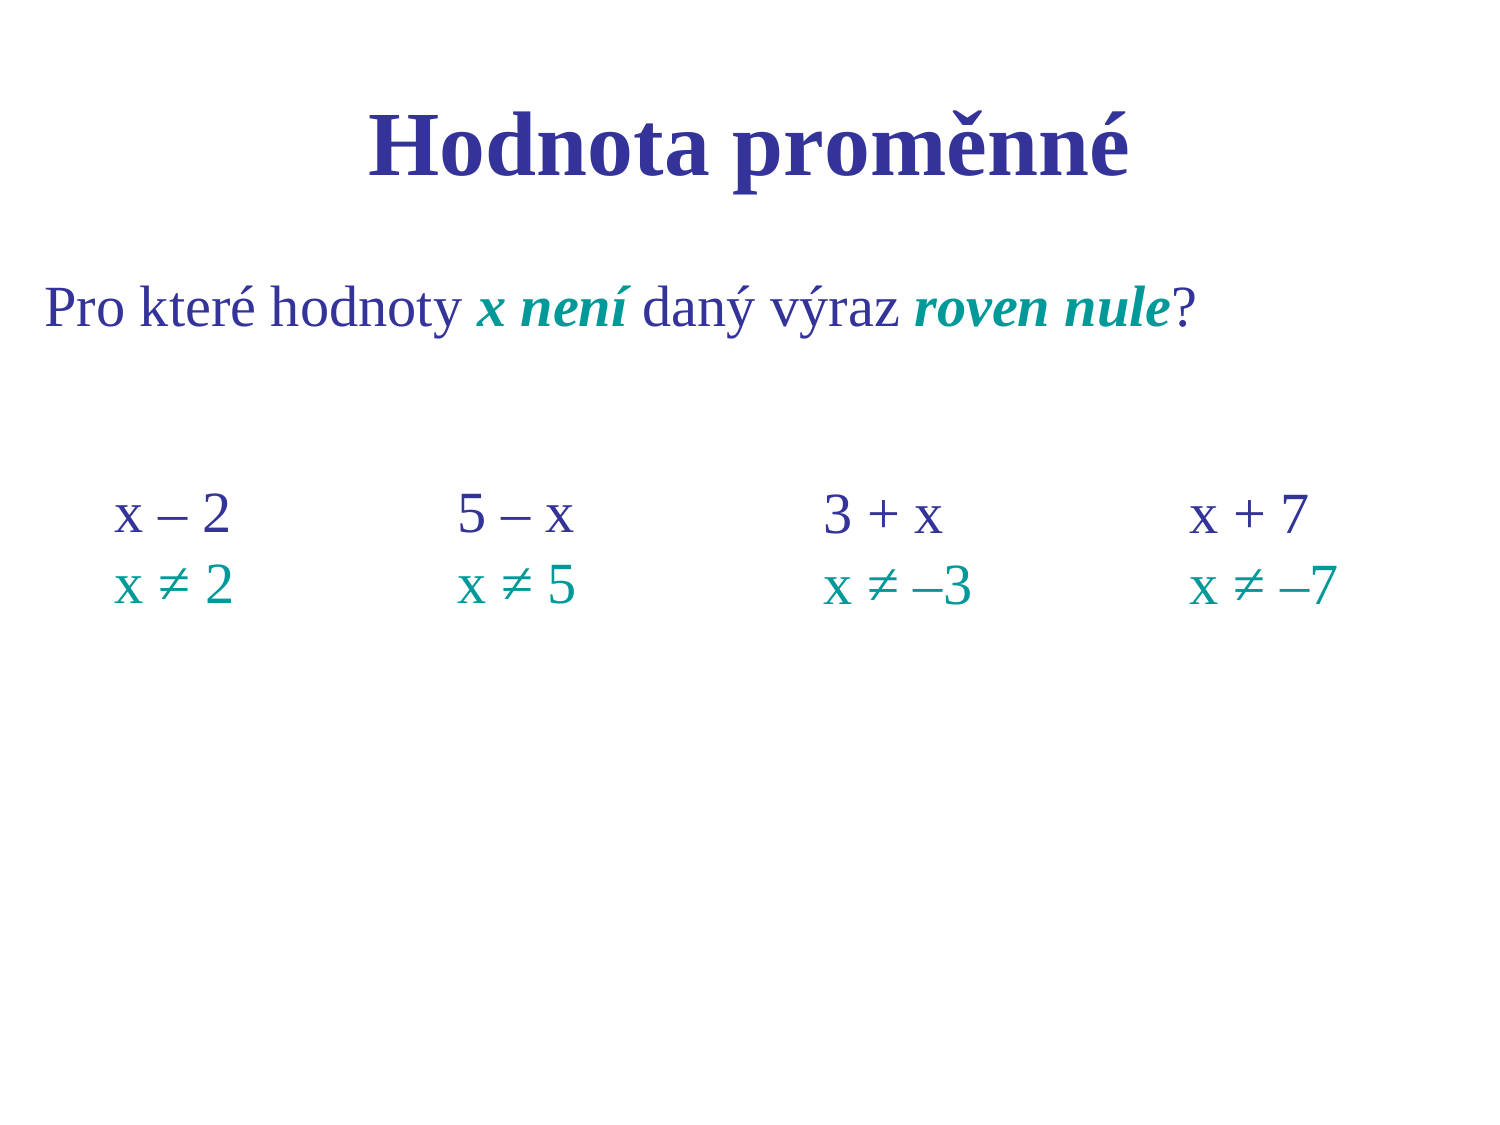

# Hodnota proměnné
Pro které hodnoty x není daný výraz roven nule?
x – 2
5 – x
3 + x
x + 7
x ≠ 2
x ≠ 5
x ≠ –3
x ≠ –7